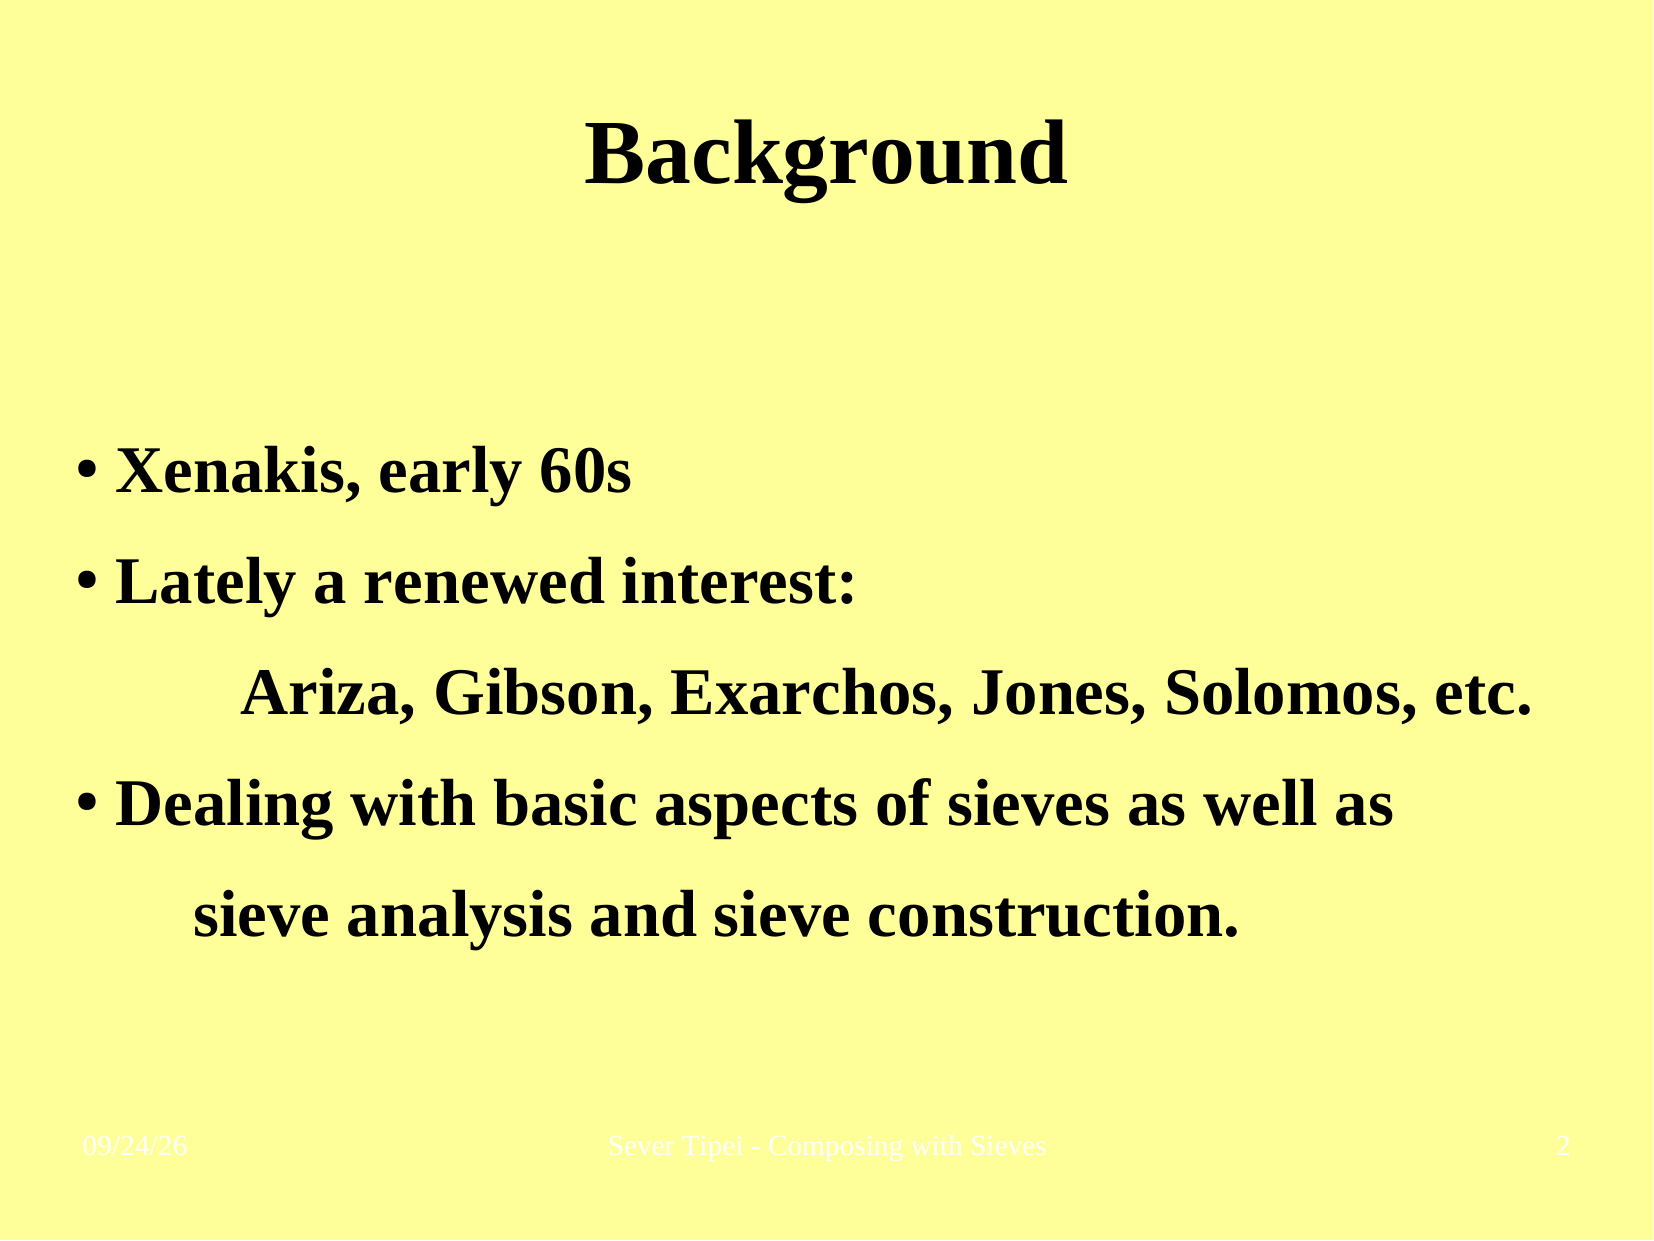

# Background
 Xenakis, early 60s
 Lately a renewed interest:
Ariza, Gibson, Exarchos, Jones, Solomos, etc.
 Dealing with basic aspects of sieves as well as
sieve analysis and sieve construction.
Sever Tipei - Composing with Sieves
2